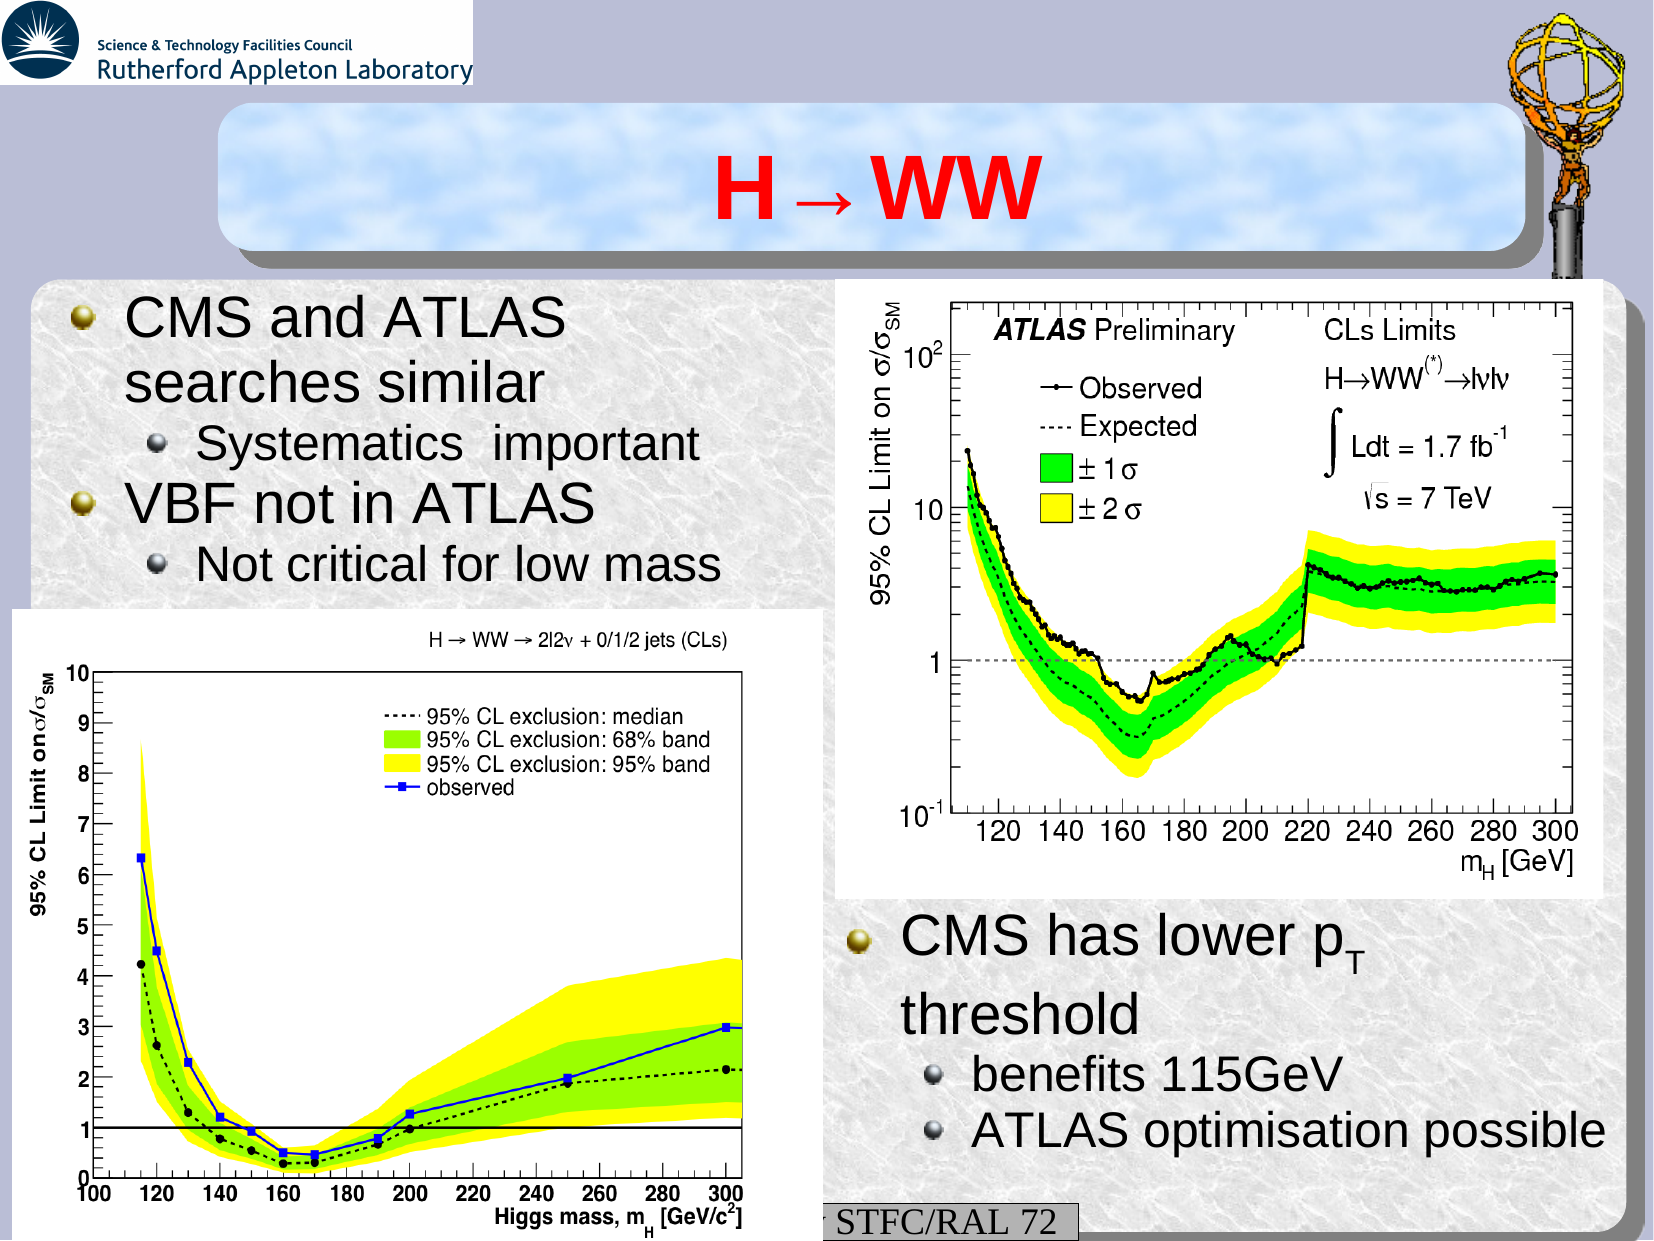

# H→WW
CMS and ATLAS searches similar
Systematics important
VBF not in ATLAS
Not critical for low mass
CMS has lower pT threshold
benefits 115GeV
ATLAS optimisation possible